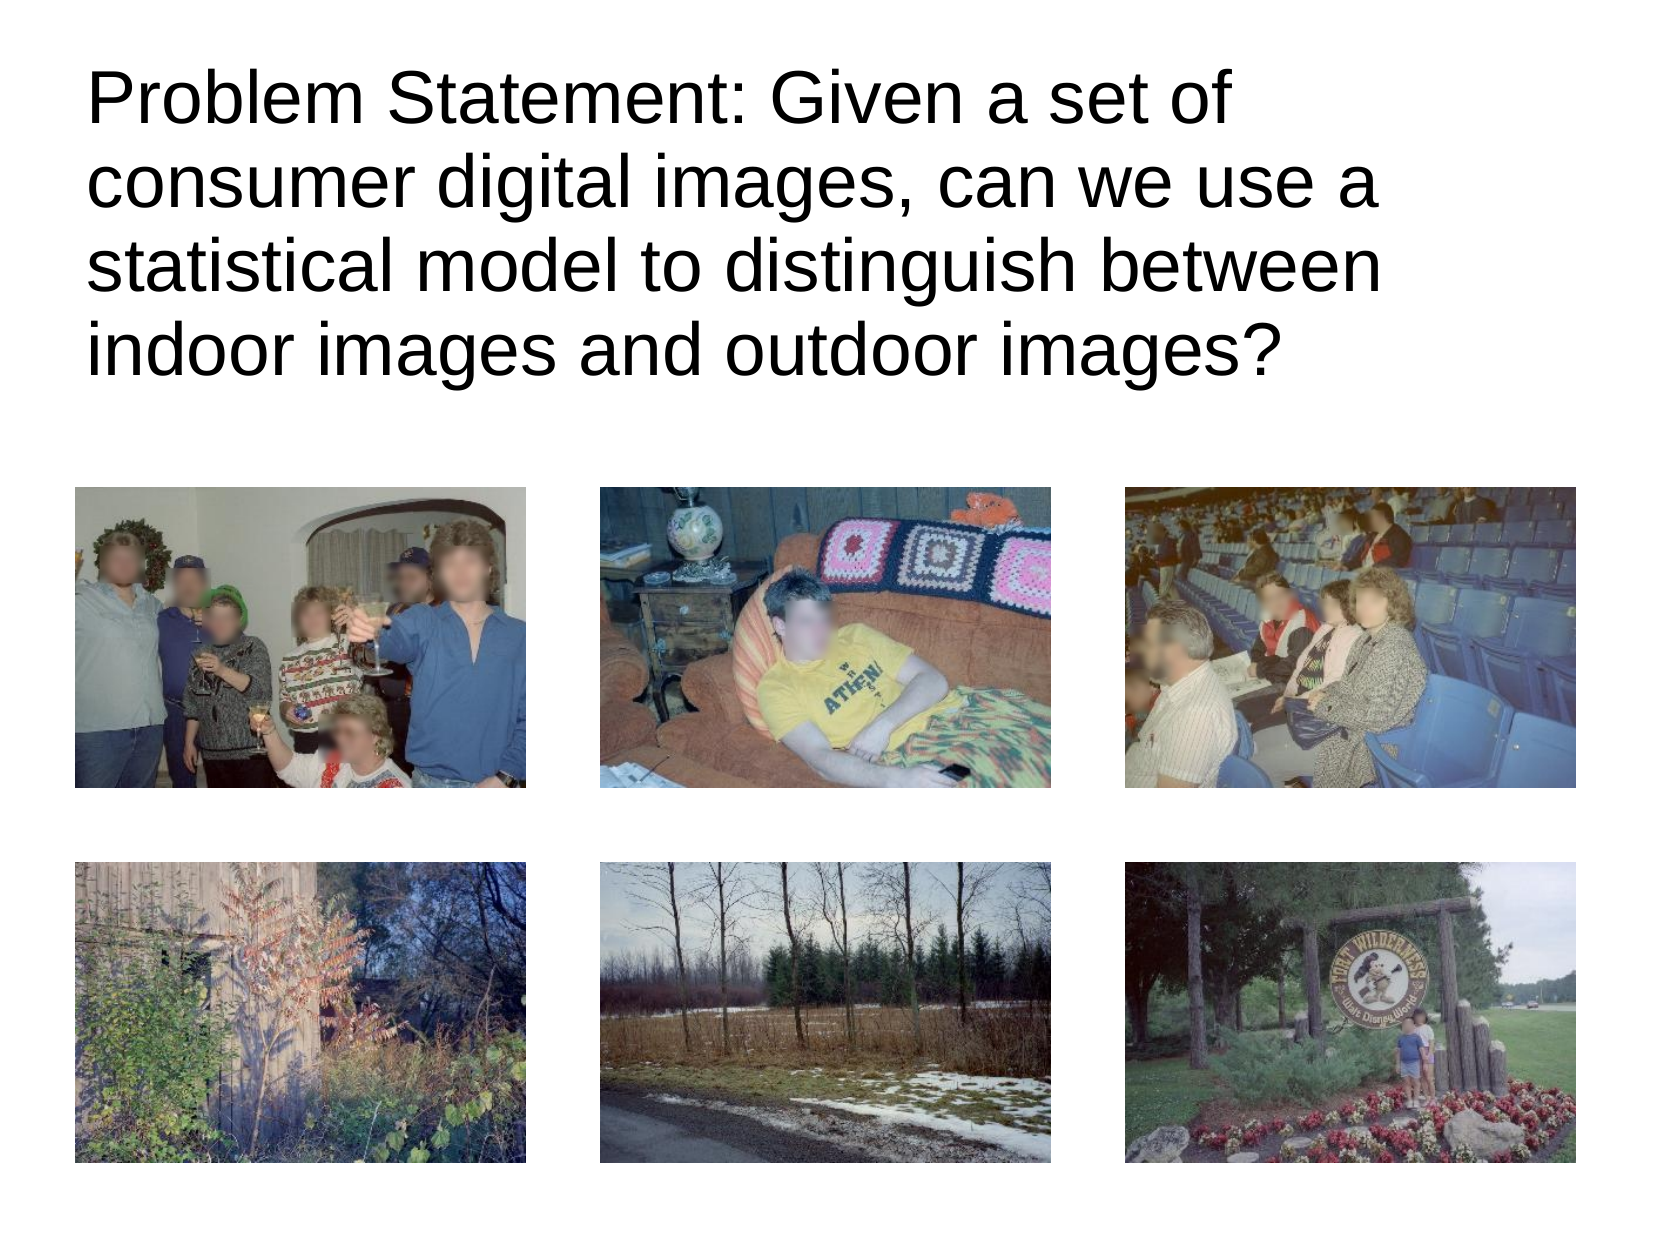

# Problem Statement: Given a set of consumer digital images, can we use a statistical model to distinguish between indoor images and outdoor images?